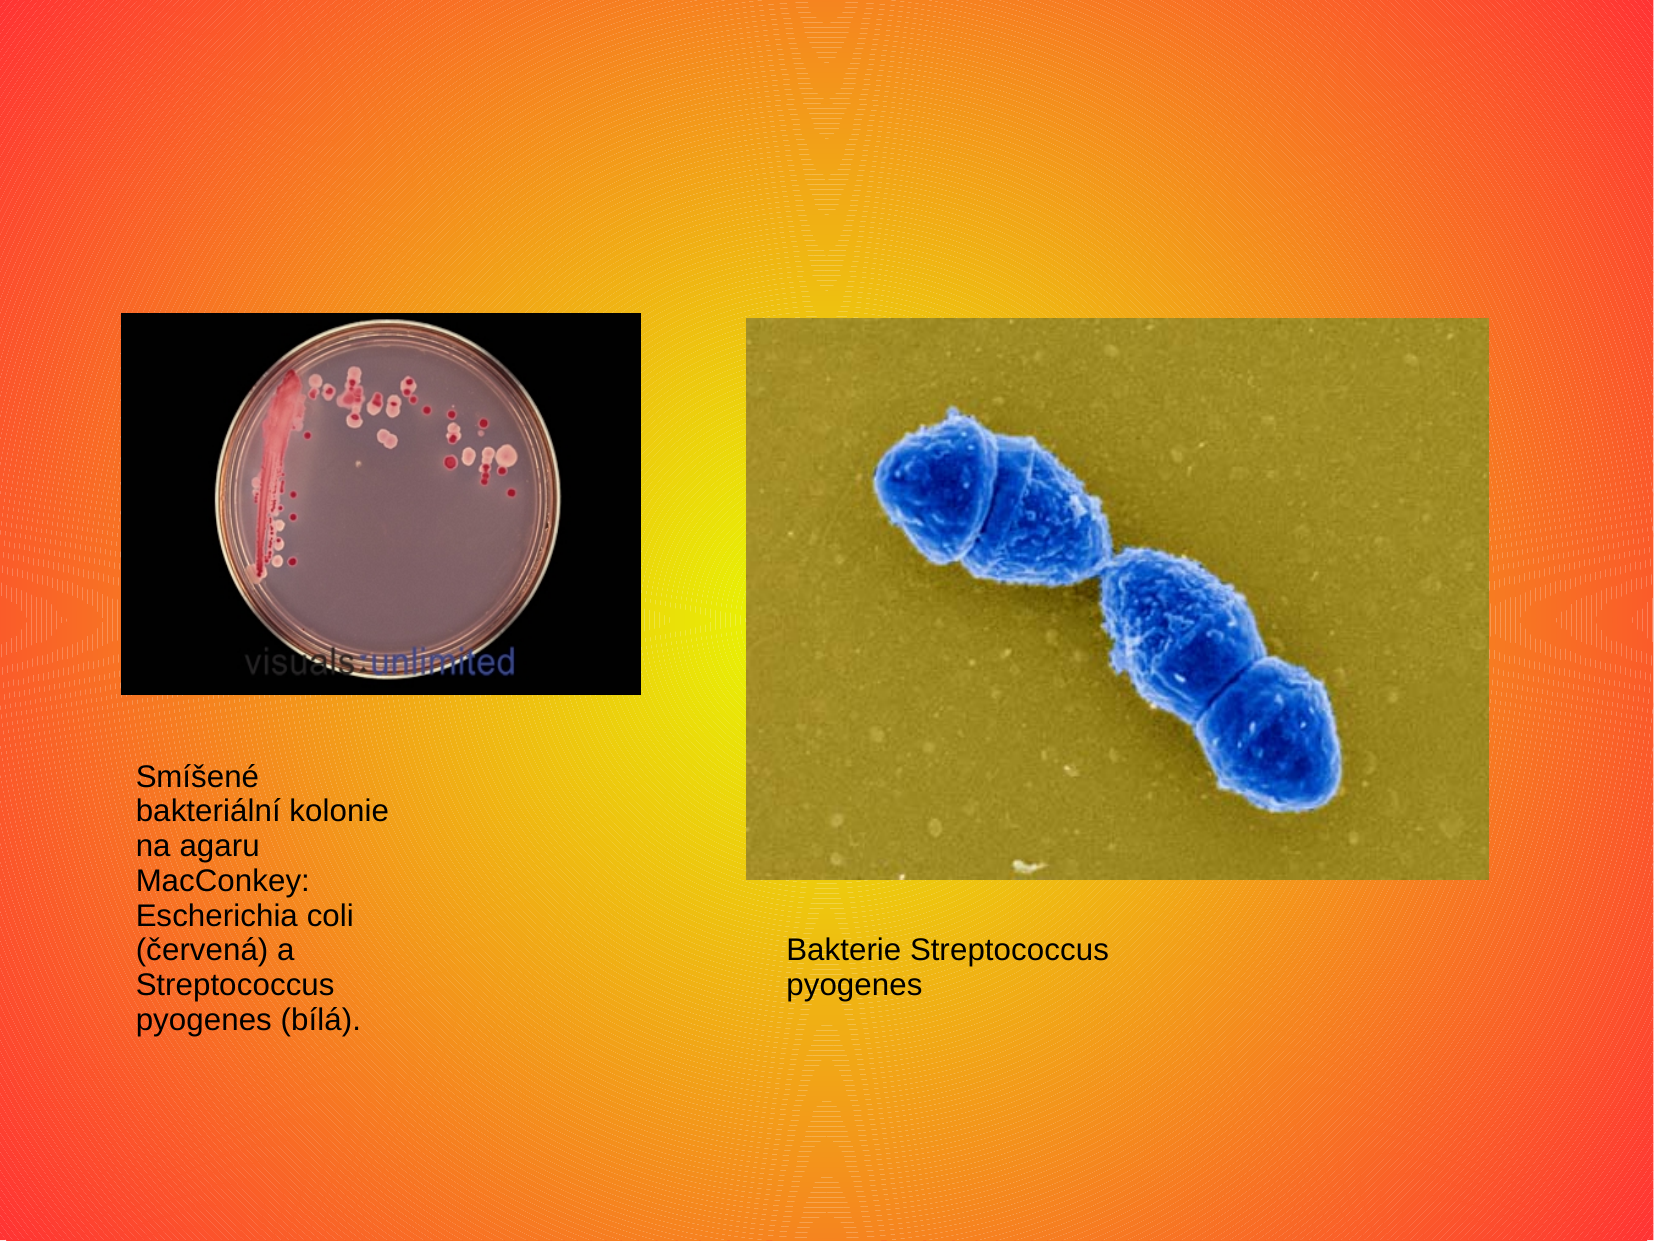

#
Smíšené bakteriální kolonie na agaru MacConkey: Escherichia coli (červená) a Streptococcus pyogenes (bílá).
Bakterie Streptococcus pyogenes